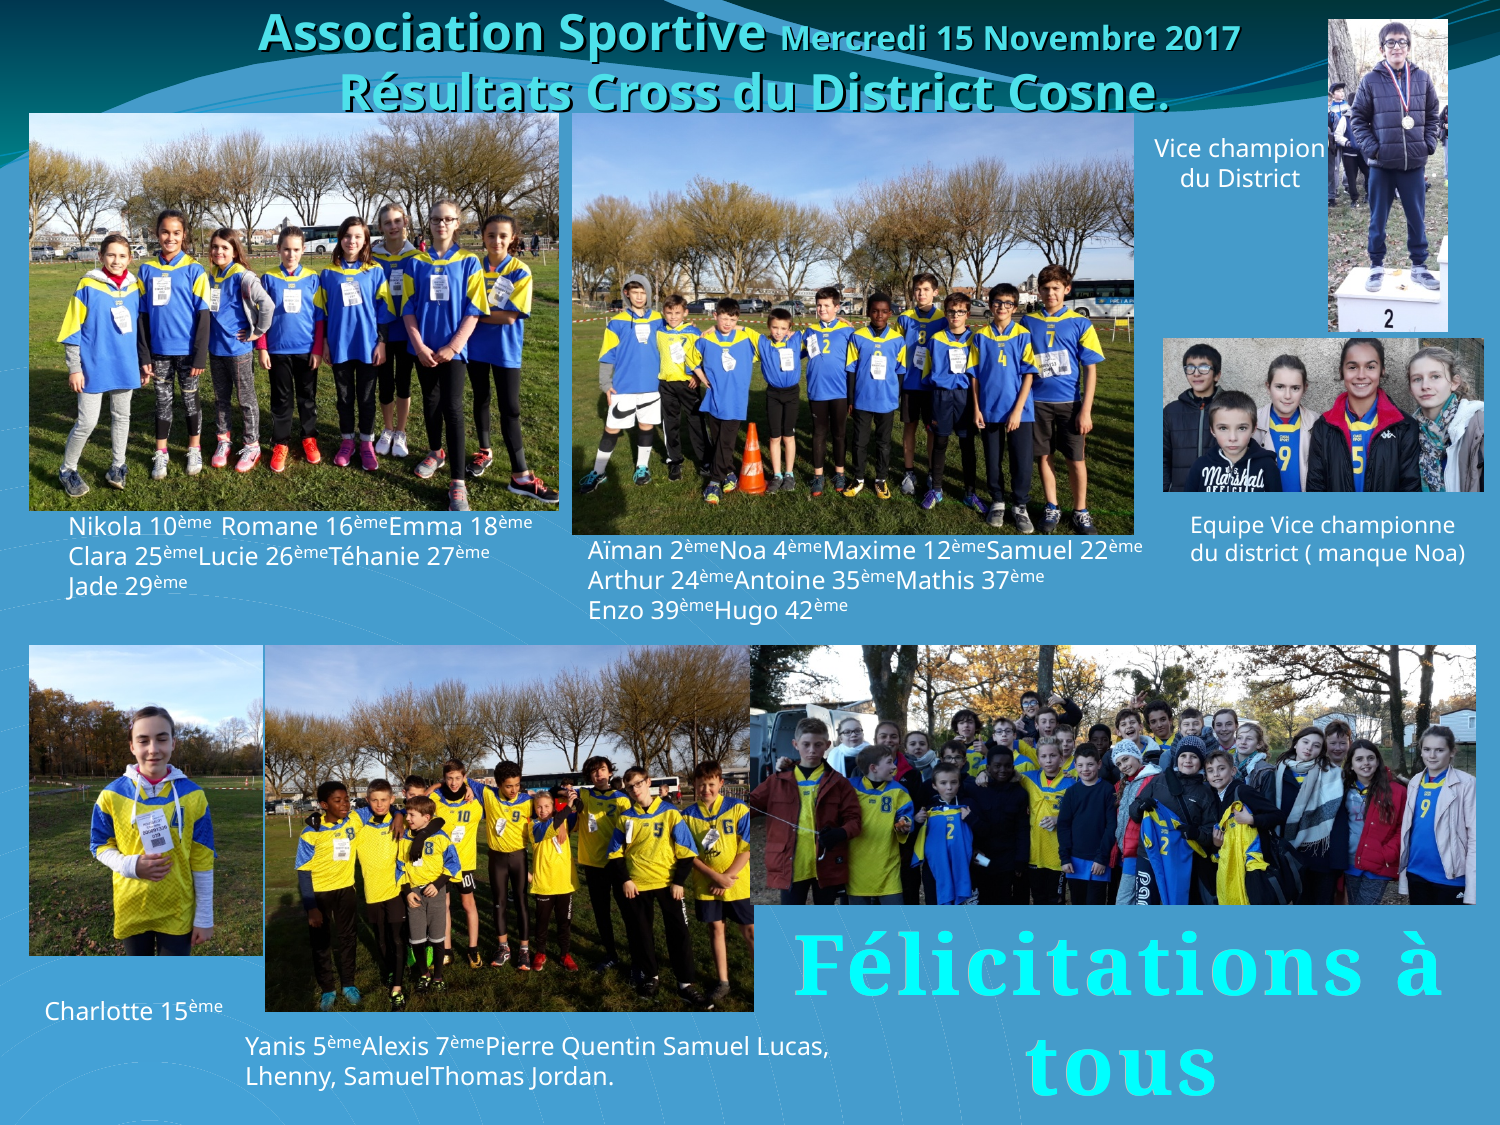

# Association Sportive Mercredi 15 Novembre 2017 Résultats Cross du District Cosne.
Vice champion du District
Nikola 10ème Romane 16èmeEmma 18ème
Clara 25èmeLucie 26èmeTéhanie 27ème
Jade 29ème
Equipe Vice championne du district ( manque Noa)
Aïman 2èmeNoa 4èmeMaxime 12èmeSamuel 22ème
Arthur 24èmeAntoine 35èmeMathis 37ème
Enzo 39èmeHugo 42ème
Félicitations à tous
Charlotte 15ème
Yanis 5èmeAlexis 7èmePierre Quentin Samuel Lucas, Lhenny, SamuelThomas Jordan.